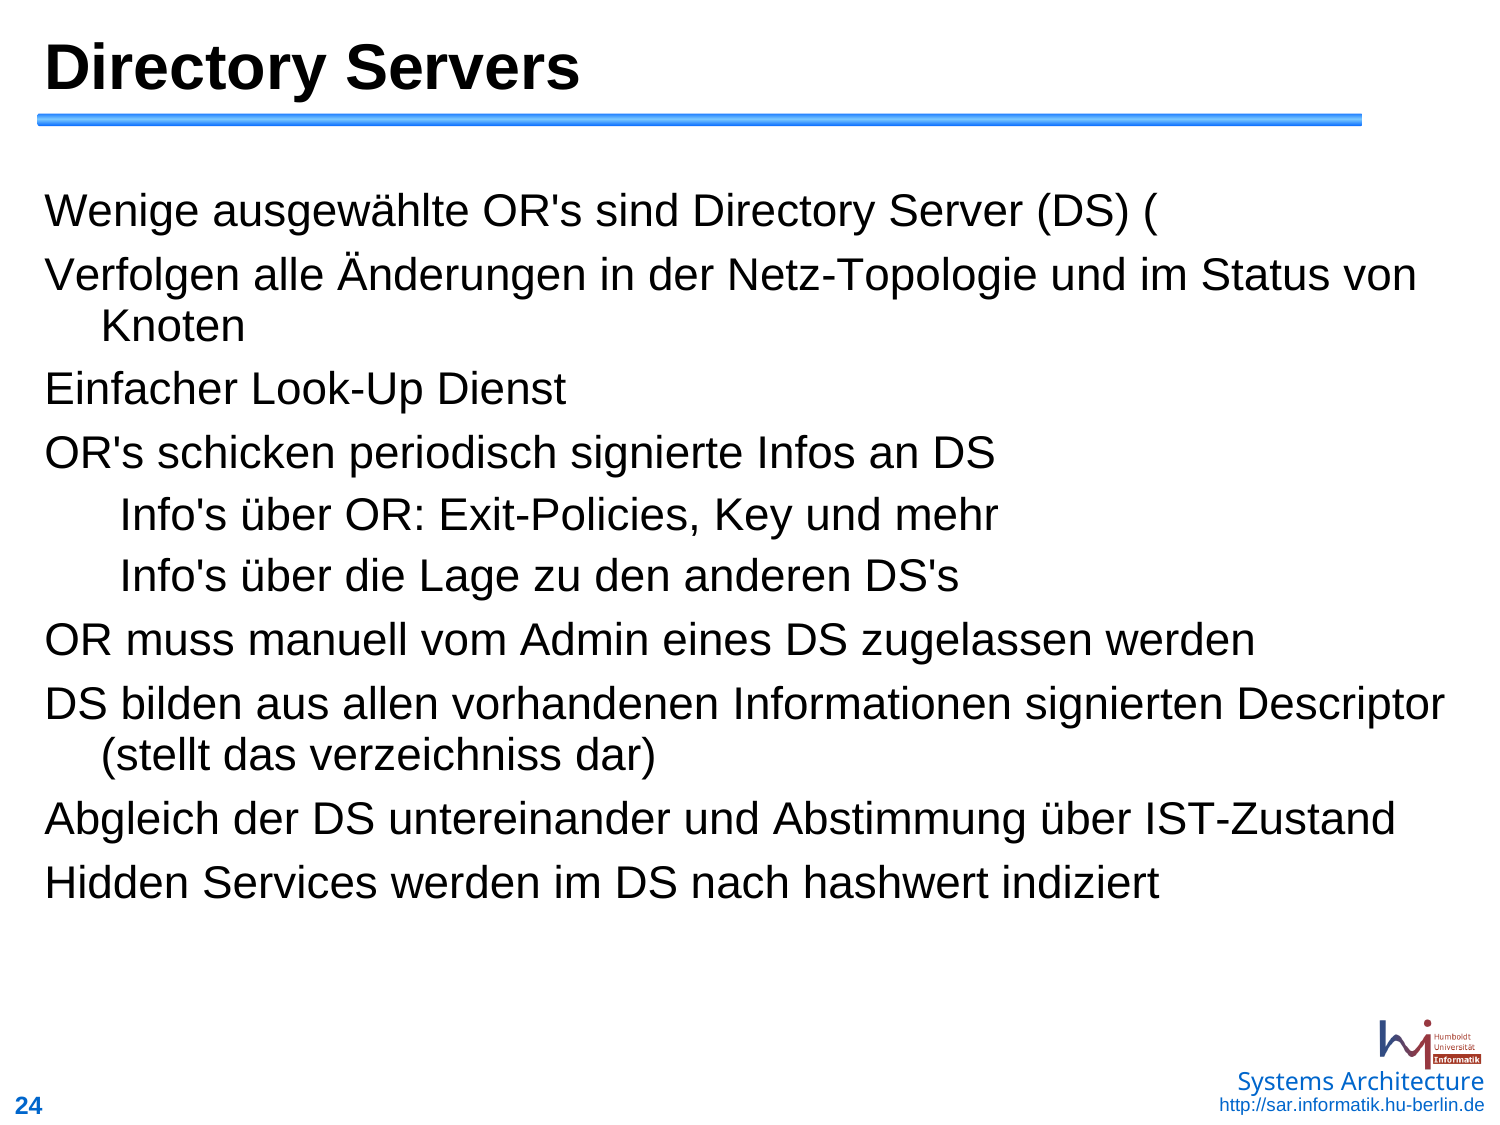

# Directory Servers
Wenige ausgewählte OR's sind Directory Server (DS) (
Verfolgen alle Änderungen in der Netz-Topologie und im Status von Knoten
Einfacher Look-Up Dienst
OR's schicken periodisch signierte Infos an DS
Info's über OR: Exit-Policies, Key und mehr
Info's über die Lage zu den anderen DS's
OR muss manuell vom Admin eines DS zugelassen werden
DS bilden aus allen vorhandenen Informationen signierten Descriptor (stellt das verzeichniss dar)
Abgleich der DS untereinander und Abstimmung über IST-Zustand
Hidden Services werden im DS nach hashwert indiziert